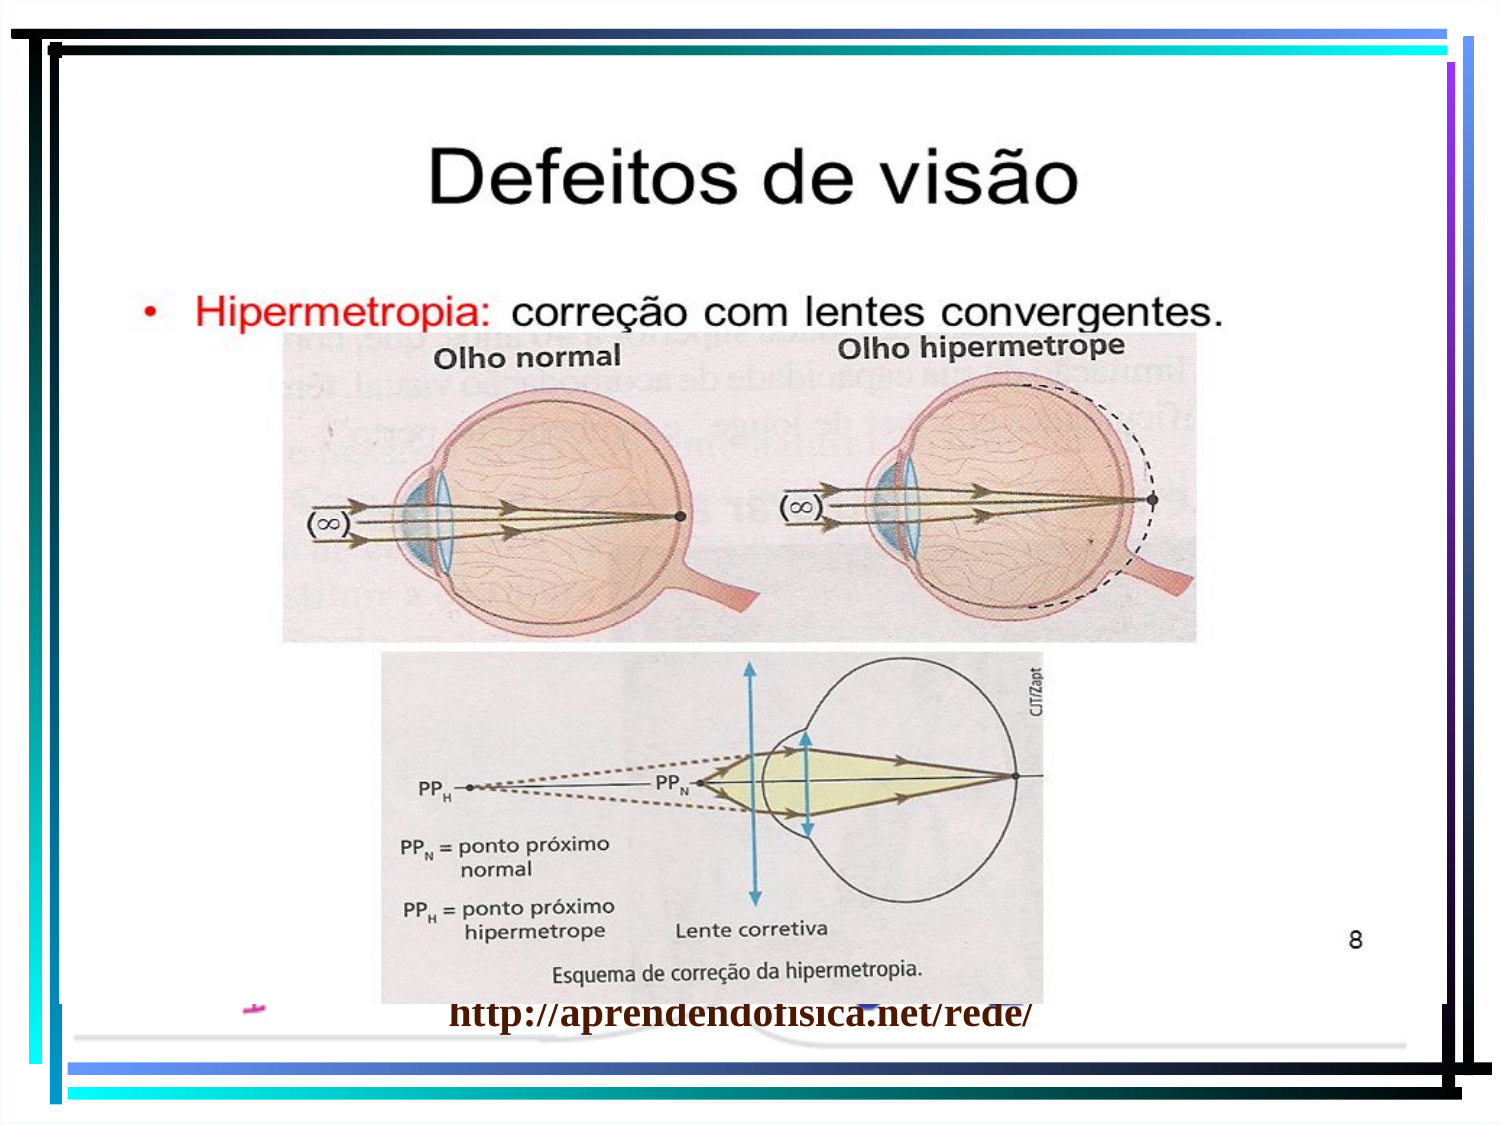

# Emétrope x Hipermétrope
Emétrope: Visão normal. Consegue acomodar na retina a imagem de um objeto desde o infinito até a distância de ~ 25 cm do cristalino!
 Hipermétrope: Globo ocular achatado longitudinalmente ao eixo óptico, encurtando-o. Não vê com nitidez objetos próximos! Ponto próximo é maior que 25 cm (pp>25 cm).
 Lente corretiva é convergente de foco 1/f = 1/25 - 1/pr
Presbiopia é uma hipermetropia de idosos causada por atrofia dos músculos ciliares!
 http://aprendendofisica.net/rede/